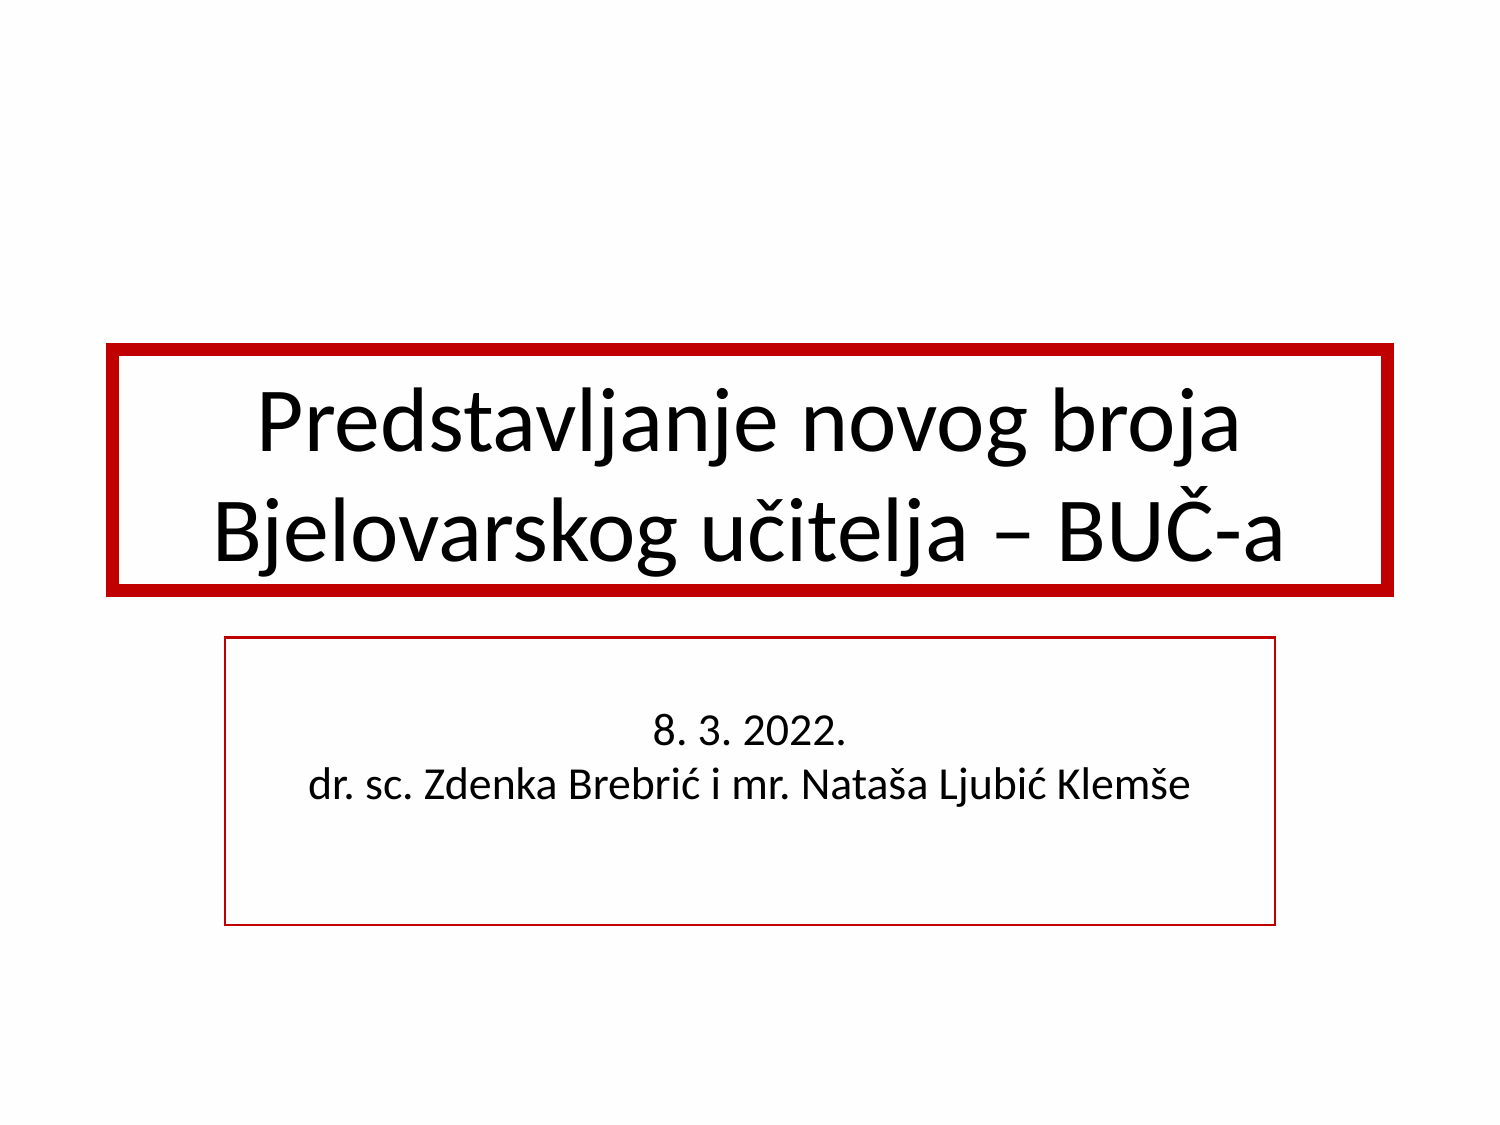

# Predstavljanje novog broja Bjelovarskog učitelja – BUČ-a
8. 3. 2022.
dr. sc. Zdenka Brebrić i mr. Nataša Ljubić Klemše